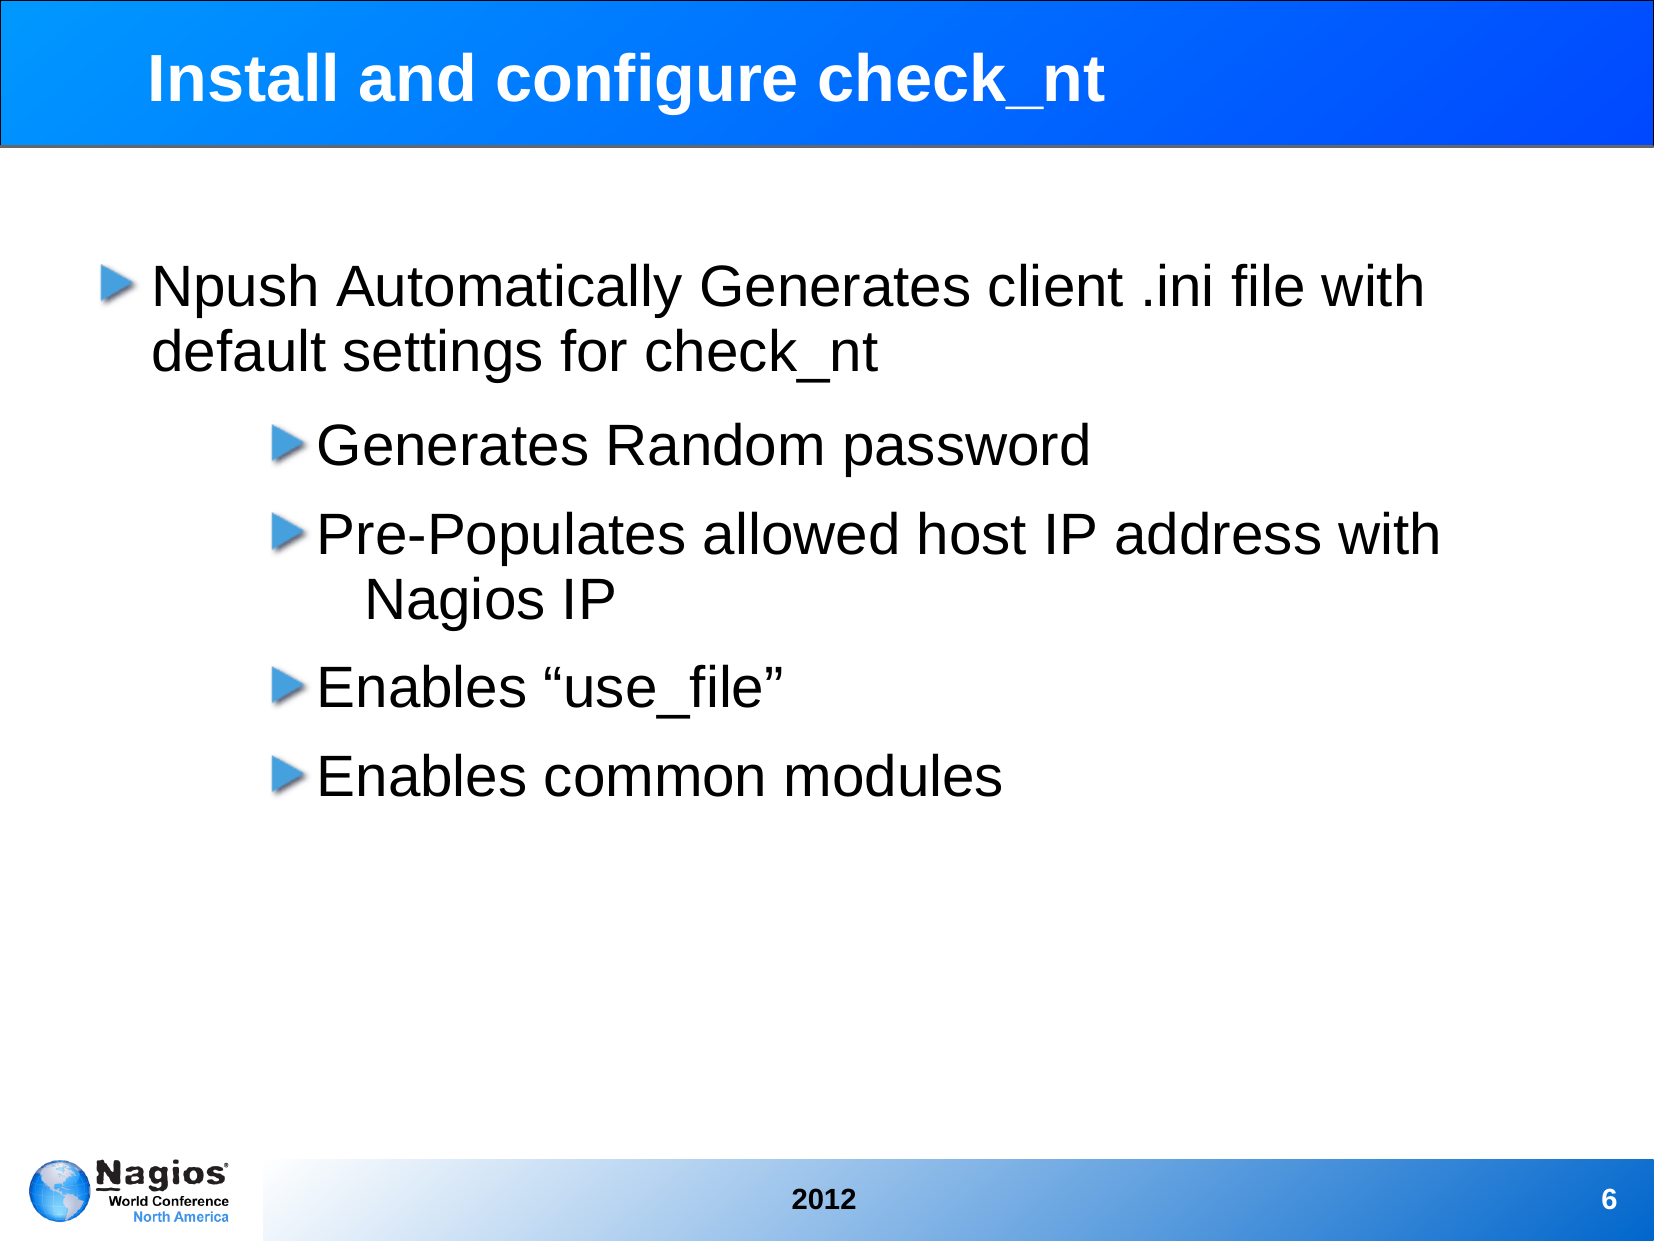

# Install and configure check_nt
Npush Automatically Generates client .ini file with default settings for check_nt
Generates Random password
Pre-Populates allowed host IP address with Nagios IP
Enables “use_file”
Enables common modules
2011
6